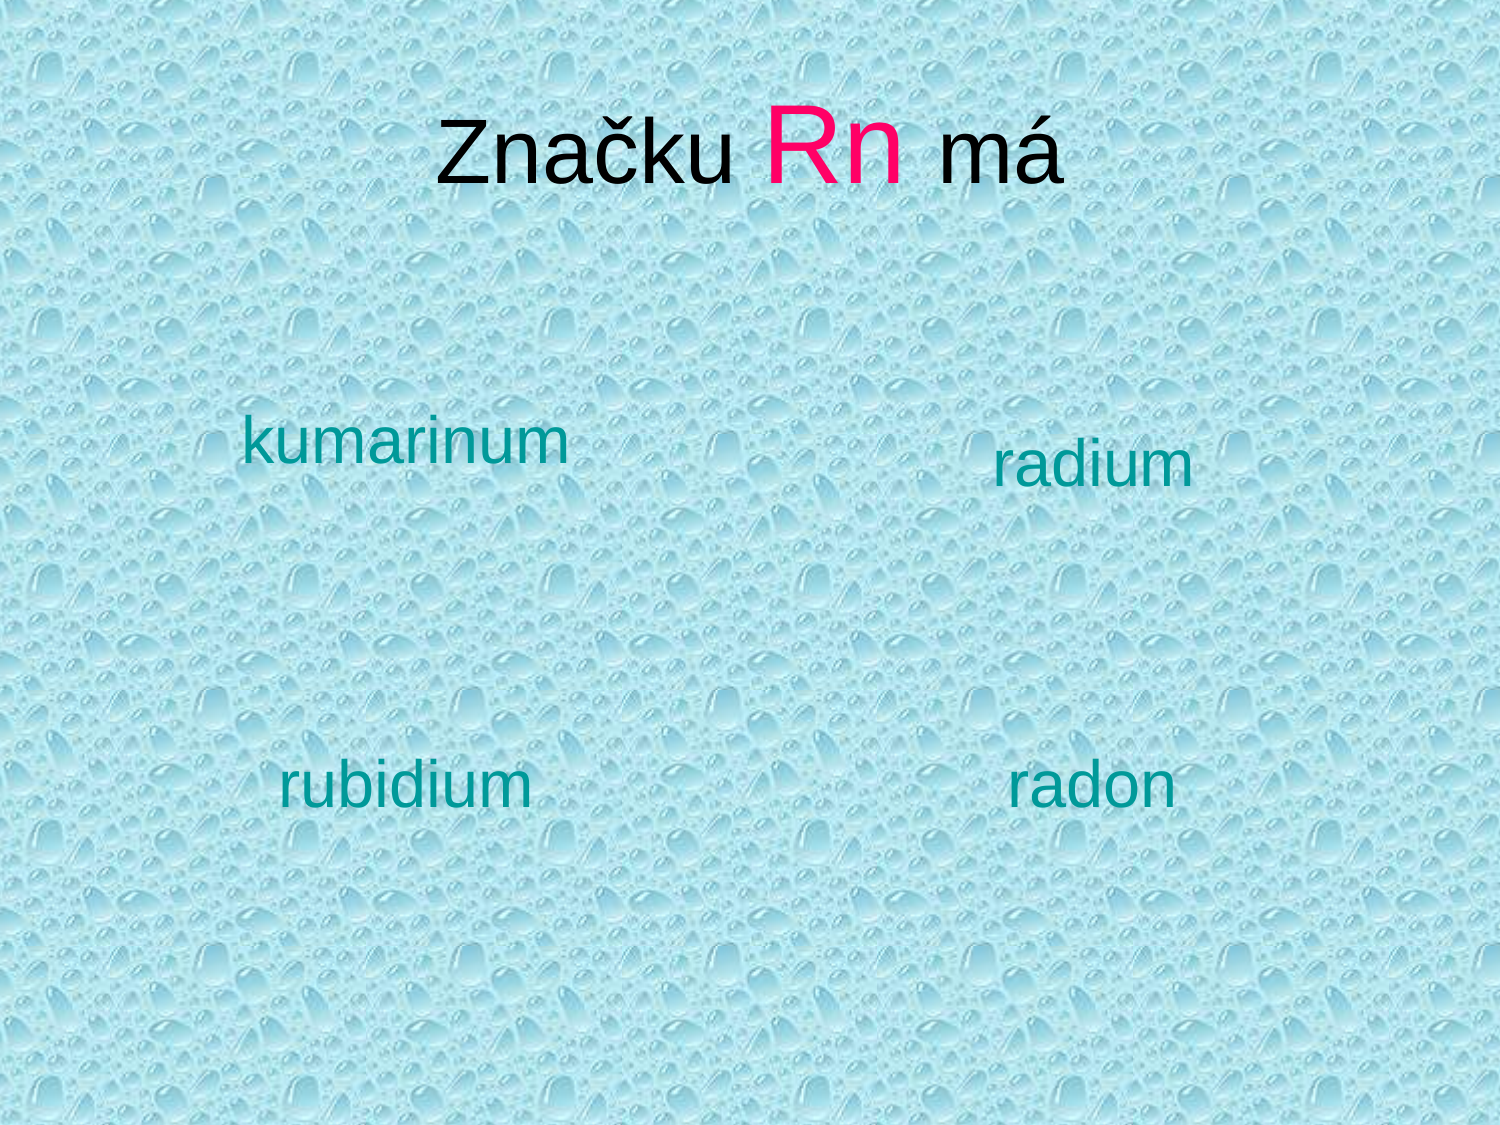

# Značku Rn má
| kumarinum |
| --- |
| radium |
| --- |
| rubidium |
| --- |
| radon |
| --- |